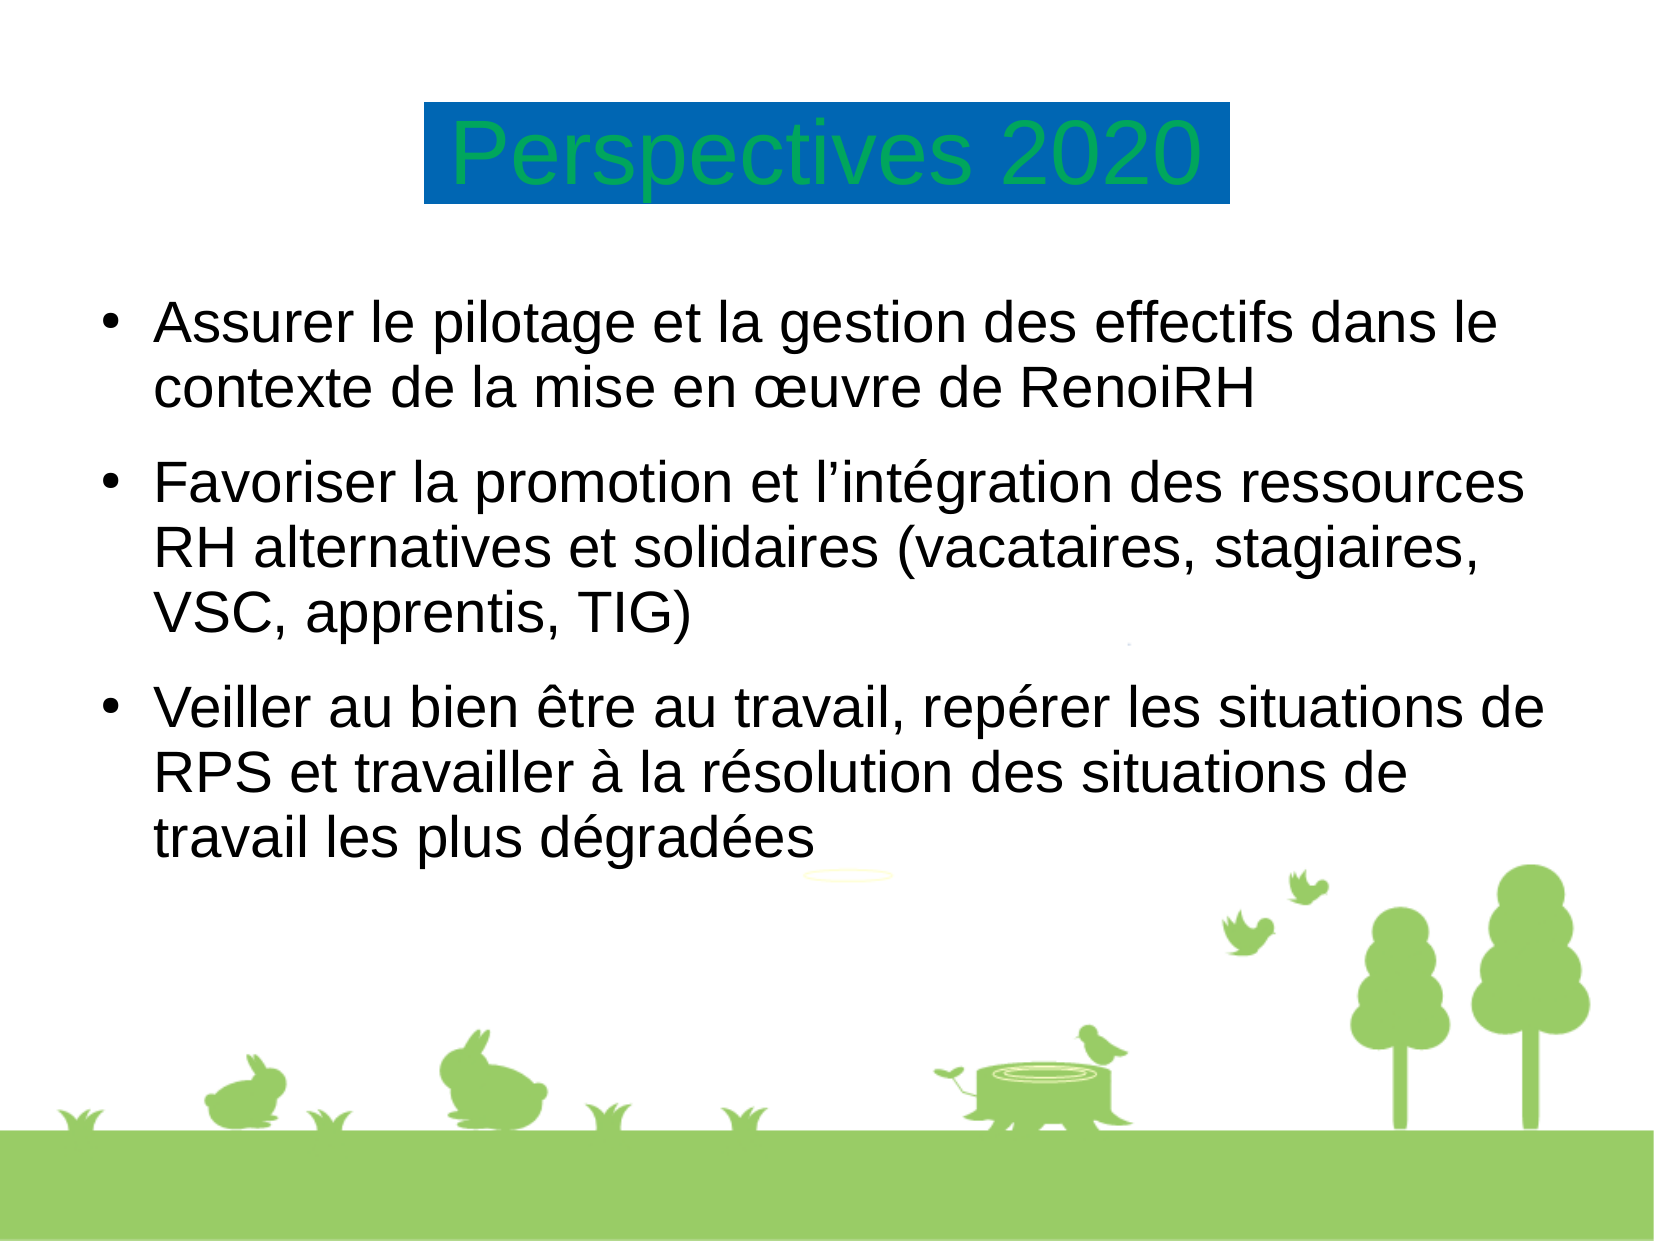

# Perspectives 2020
Assurer le pilotage et la gestion des effectifs dans le contexte de la mise en œuvre de RenoiRH
Favoriser la promotion et l’intégration des ressources RH alternatives et solidaires (vacataires, stagiaires, VSC, apprentis, TIG)
Veiller au bien être au travail, repérer les situations de RPS et travailler à la résolution des situations de travail les plus dégradées